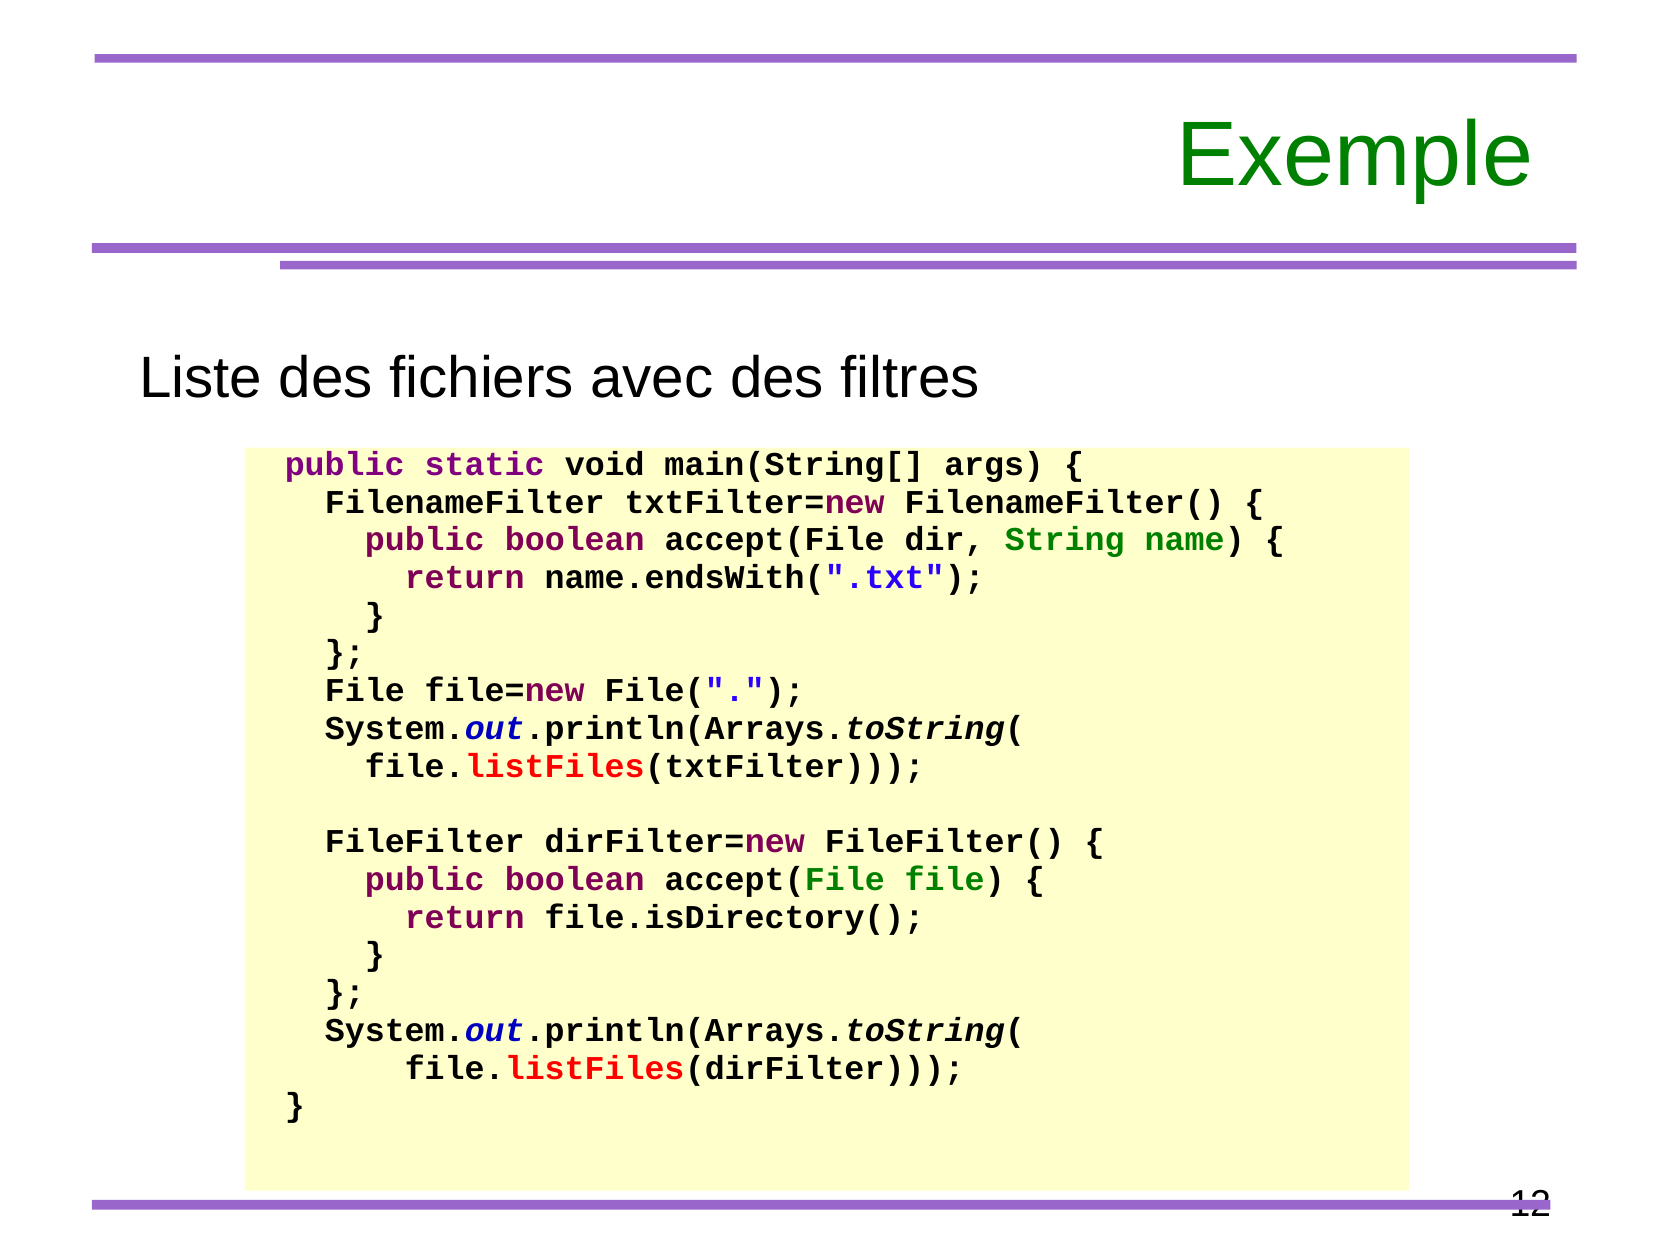

# Exemple
Liste des fichiers avec des filtres
 public static void main(String[] args) {
 FilenameFilter txtFilter=new FilenameFilter() {
 public boolean accept(File dir, String name) {
 return name.endsWith(".txt");
 }
 };
 File file=new File(".");
 System.out.println(Arrays.toString(
 file.listFiles(txtFilter)));
 FileFilter dirFilter=new FileFilter() {
 public boolean accept(File file) {
 return file.isDirectory();
 }
 };
 System.out.println(Arrays.toString(
 file.listFiles(dirFilter)));
 }